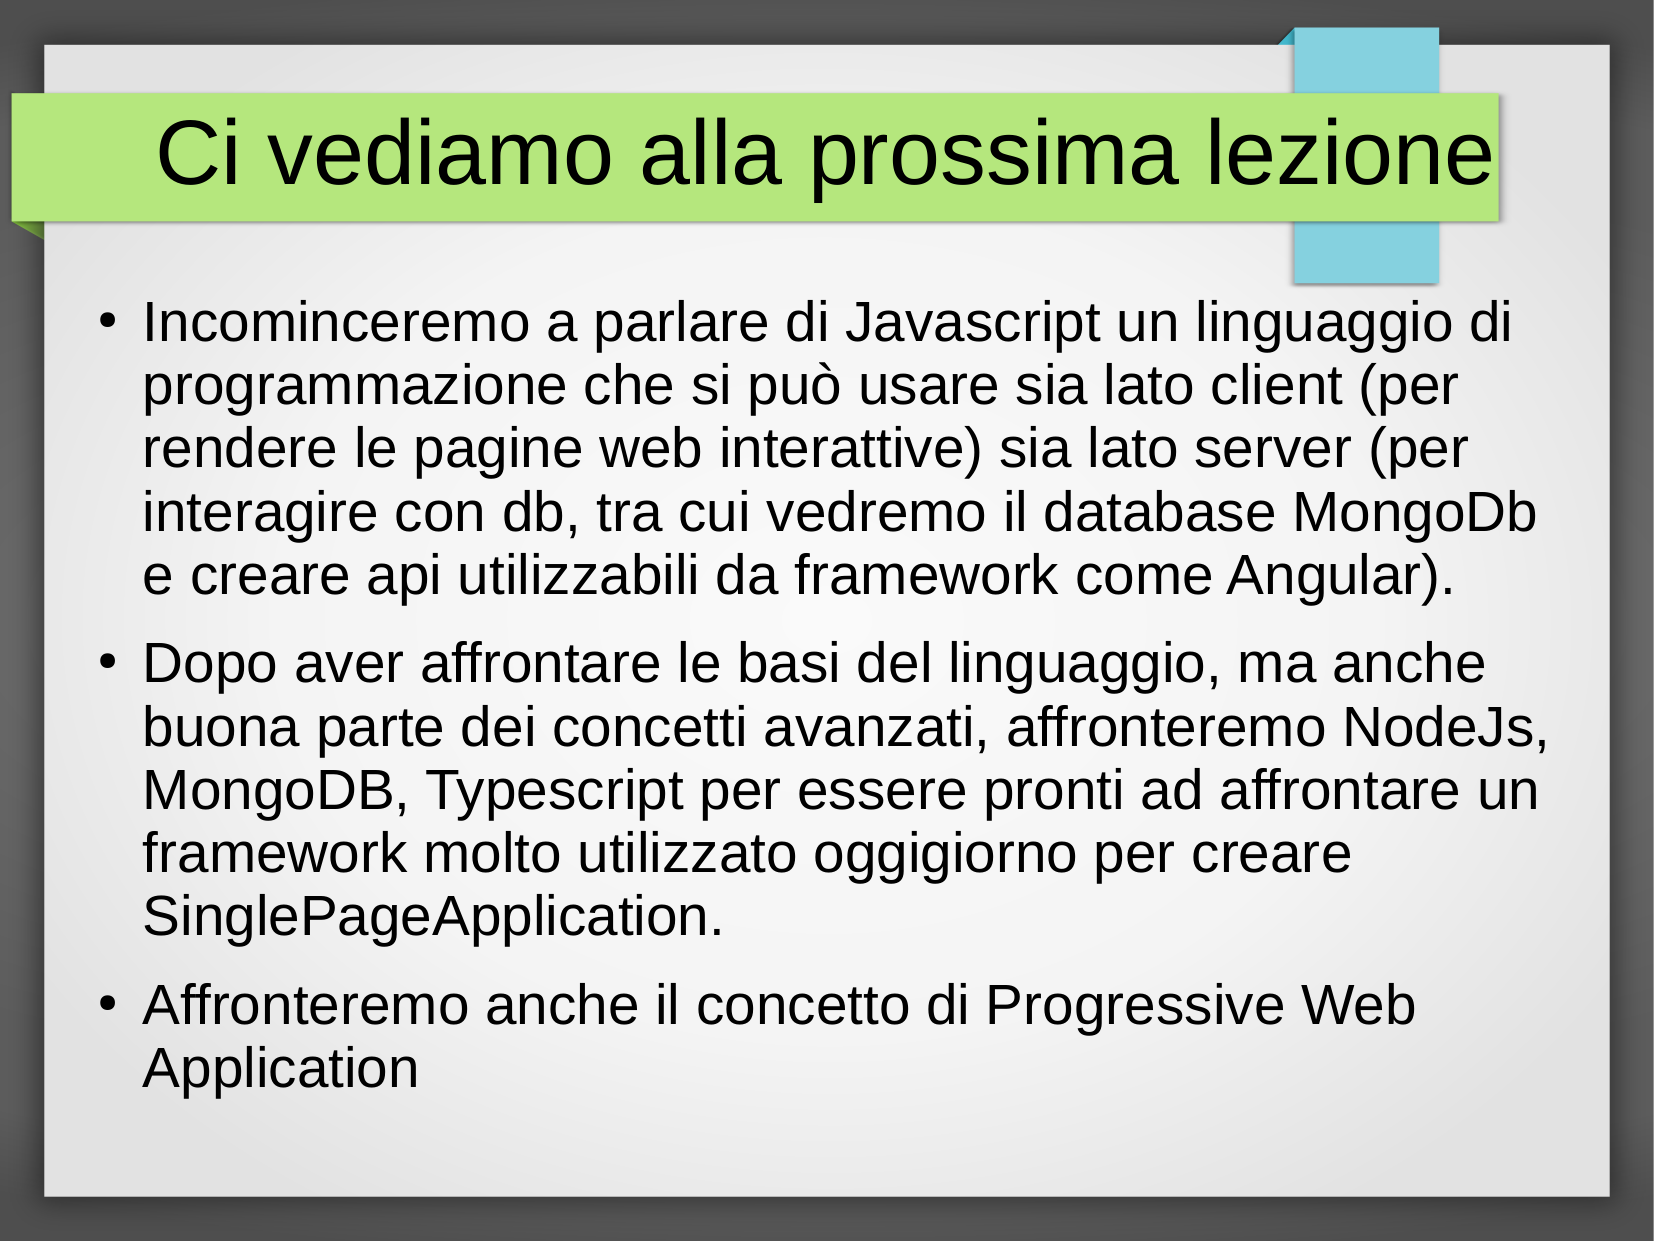

# Ci vediamo alla prossima lezione
Incominceremo a parlare di Javascript un linguaggio di programmazione che si può usare sia lato client (per rendere le pagine web interattive) sia lato server (per interagire con db, tra cui vedremo il database MongoDb e creare api utilizzabili da framework come Angular).
Dopo aver affrontare le basi del linguaggio, ma anche buona parte dei concetti avanzati, affronteremo NodeJs, MongoDB, Typescript per essere pronti ad affrontare un framework molto utilizzato oggigiorno per creare SinglePageApplication.
Affronteremo anche il concetto di Progressive Web Application